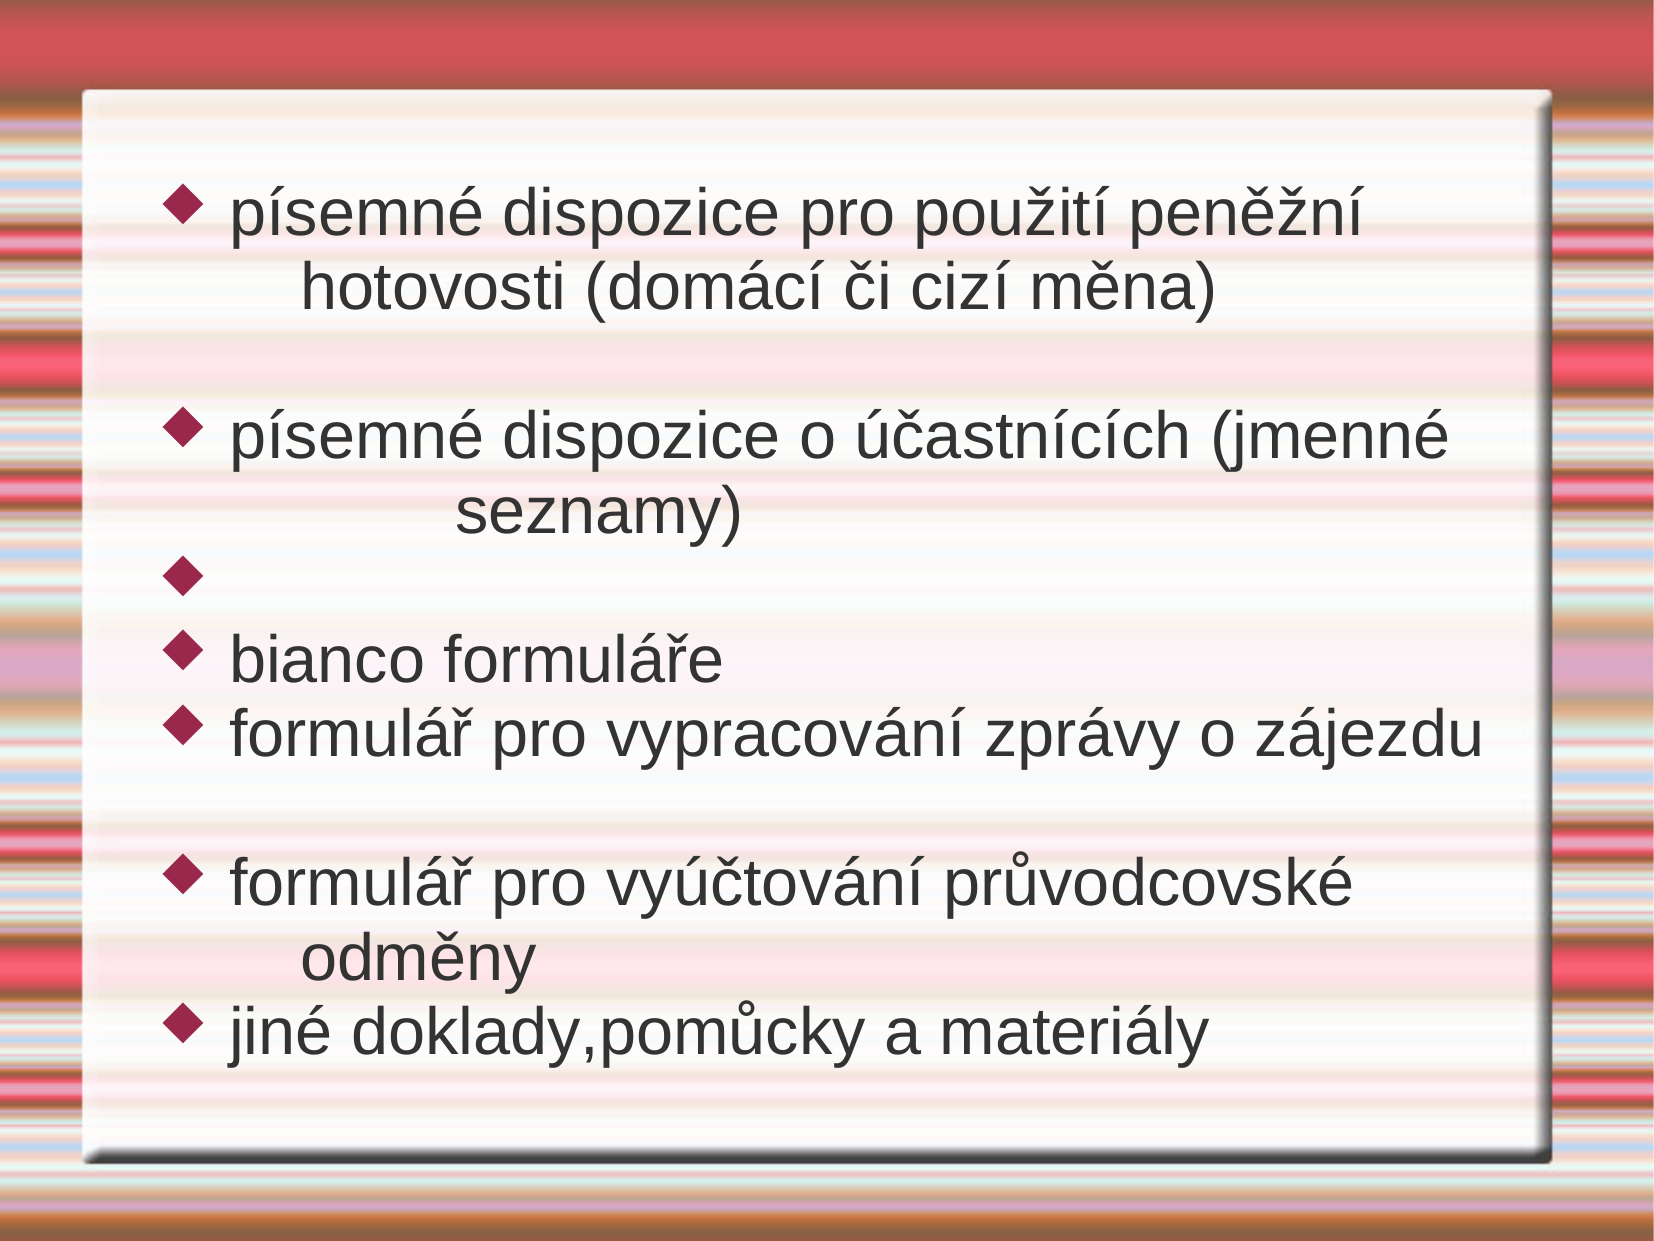

# písemné dispozice pro použití peněžní hotovosti (domácí či cizí měna)
písemné dispozice o účastnících (jmenné 	seznamy)
bianco formuláře
formulář pro vypracování zprávy o zájezdu
formulář pro vyúčtování průvodcovské odměny
jiné doklady,pomůcky a materiály